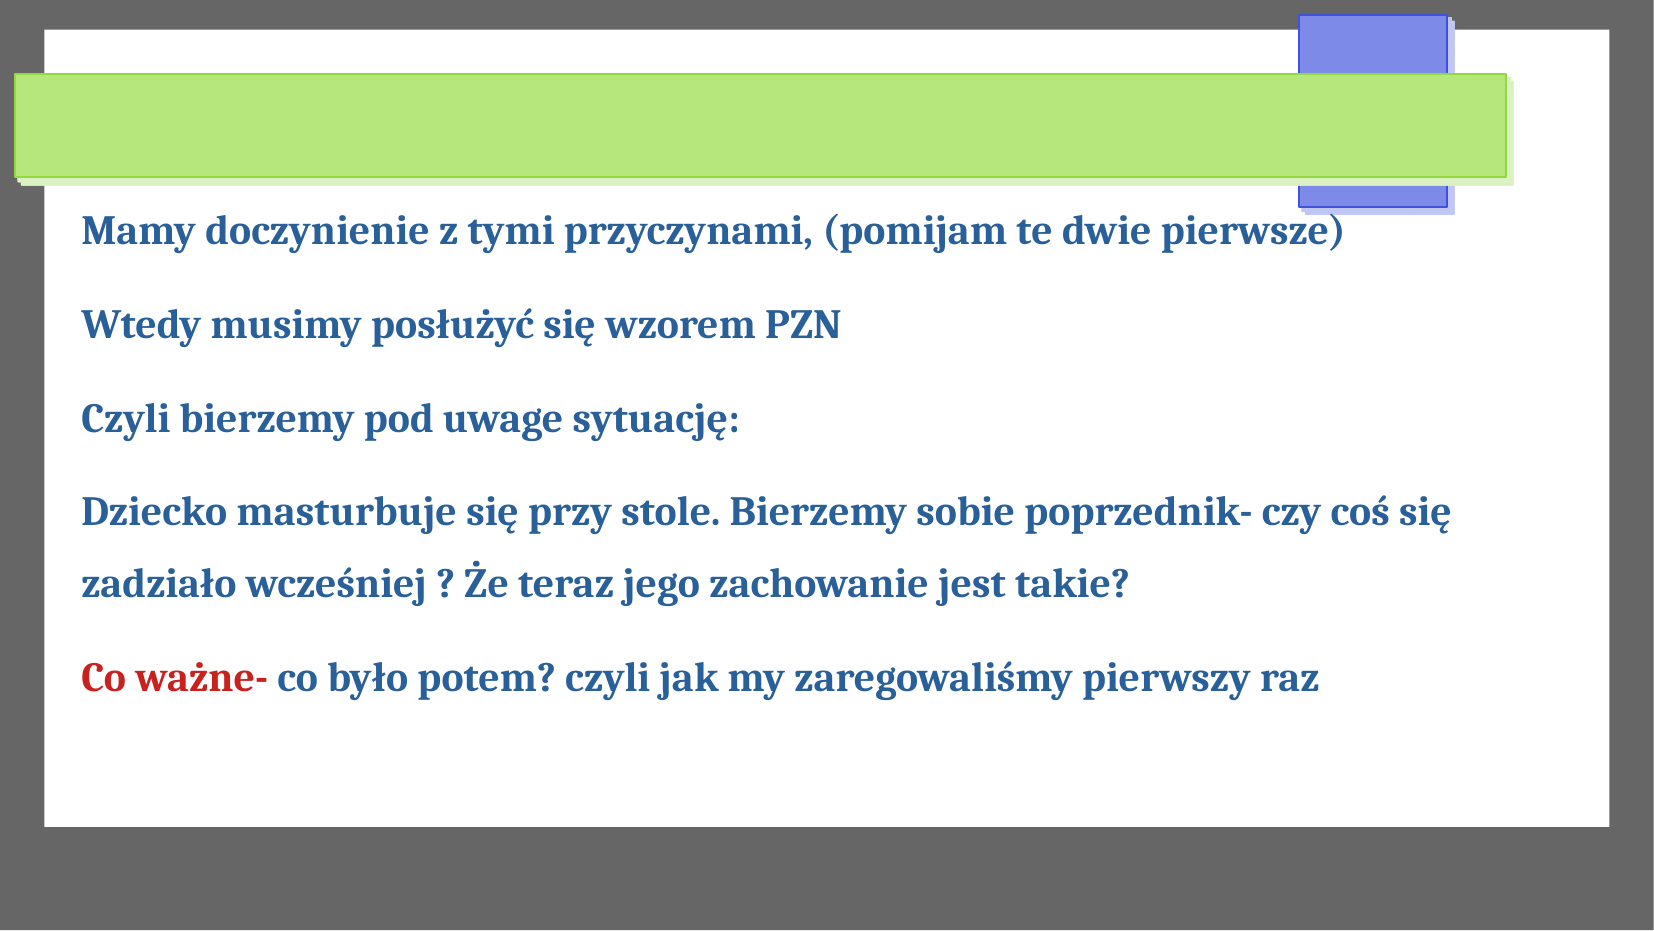

#
Mamy doczynienie z tymi przyczynami, (pomijam te dwie pierwsze)
Wtedy musimy posłużyć się wzorem PZN
Czyli bierzemy pod uwage sytuację:
Dziecko masturbuje się przy stole. Bierzemy sobie poprzednik- czy coś się zadziało wcześniej ? Że teraz jego zachowanie jest takie?
Co ważne- co było potem? czyli jak my zaregowaliśmy pierwszy raz